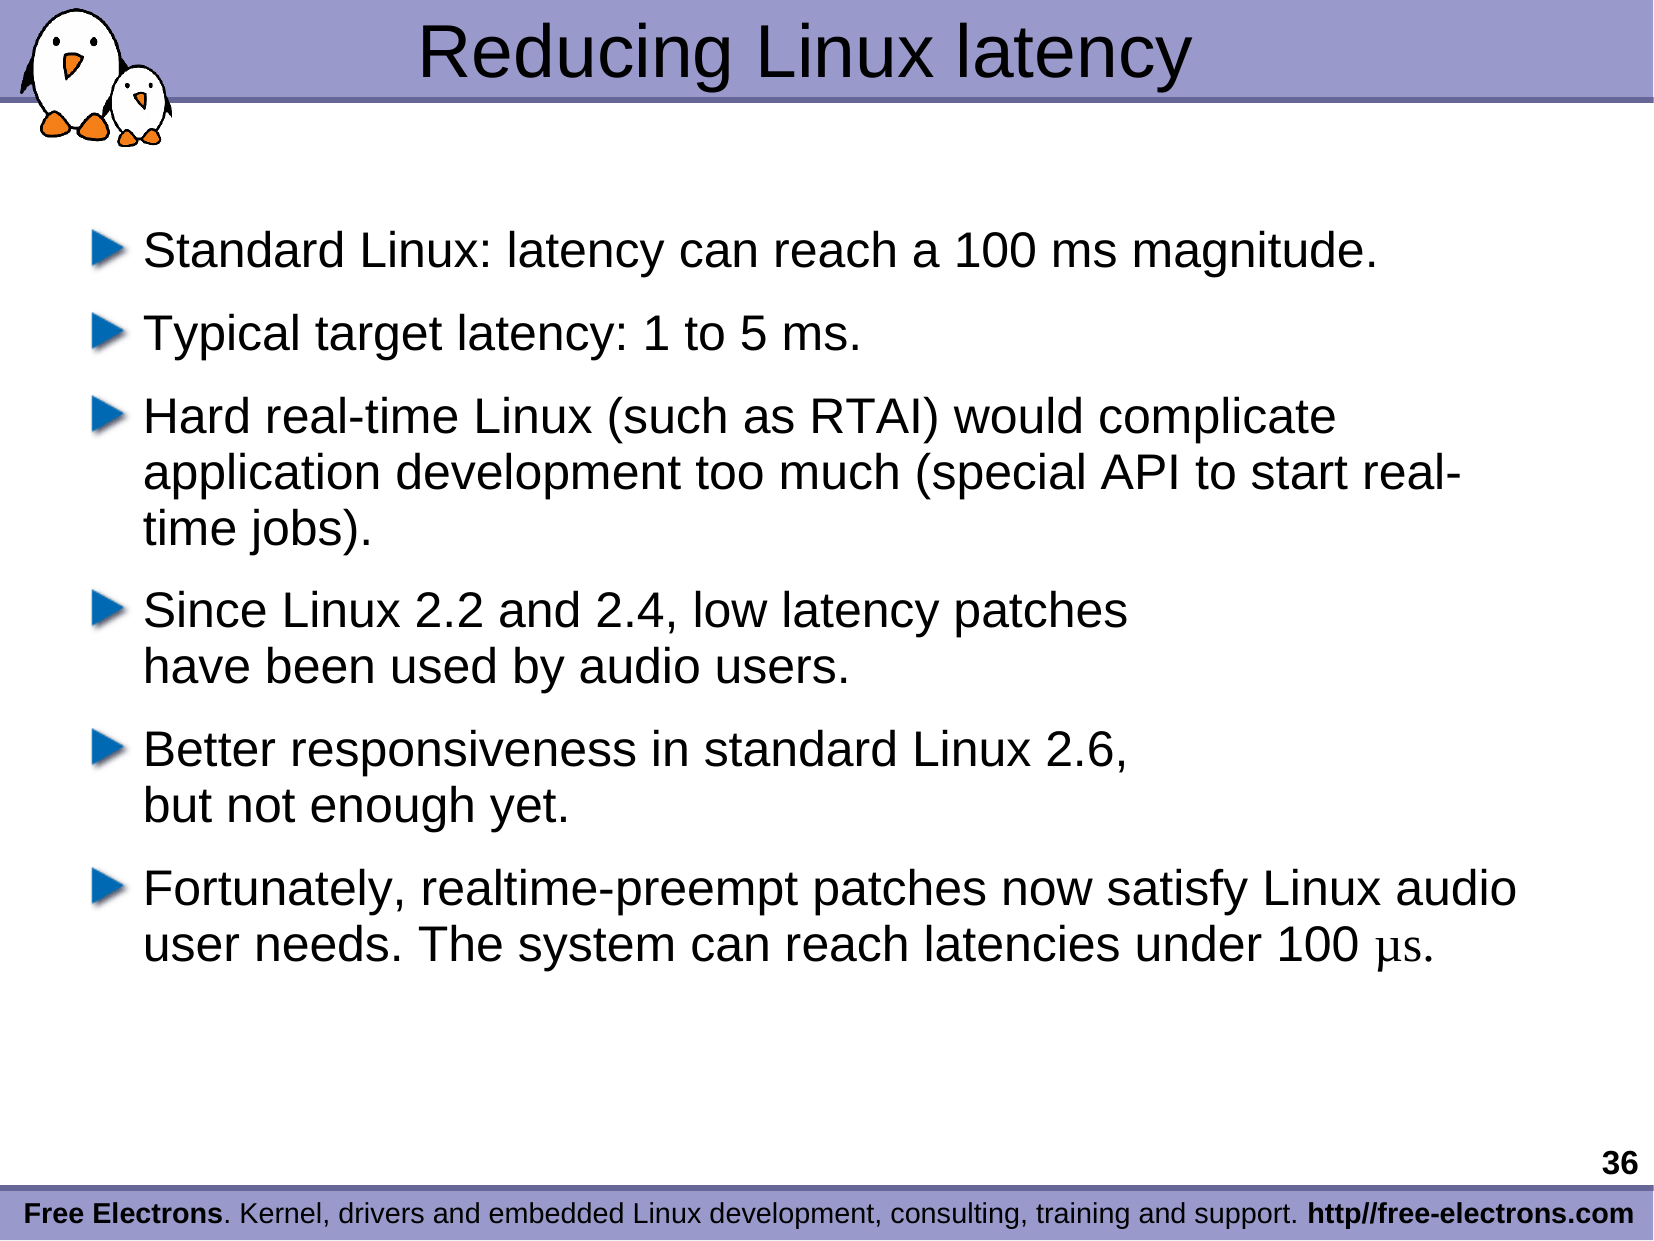

# Reducing Linux latency
Standard Linux: latency can reach a 100 ms magnitude.
Typical target latency: 1 to 5 ms.
Hard real-time Linux (such as RTAI) would complicate application development too much (special API to start real-time jobs).
Since Linux 2.2 and 2.4, low latency patches
have been used by audio users.
Better responsiveness in standard Linux 2.6,
but not enough yet.
Fortunately, realtime-preempt patches now satisfy Linux audio user needs. The system can reach latencies under 100 µs.